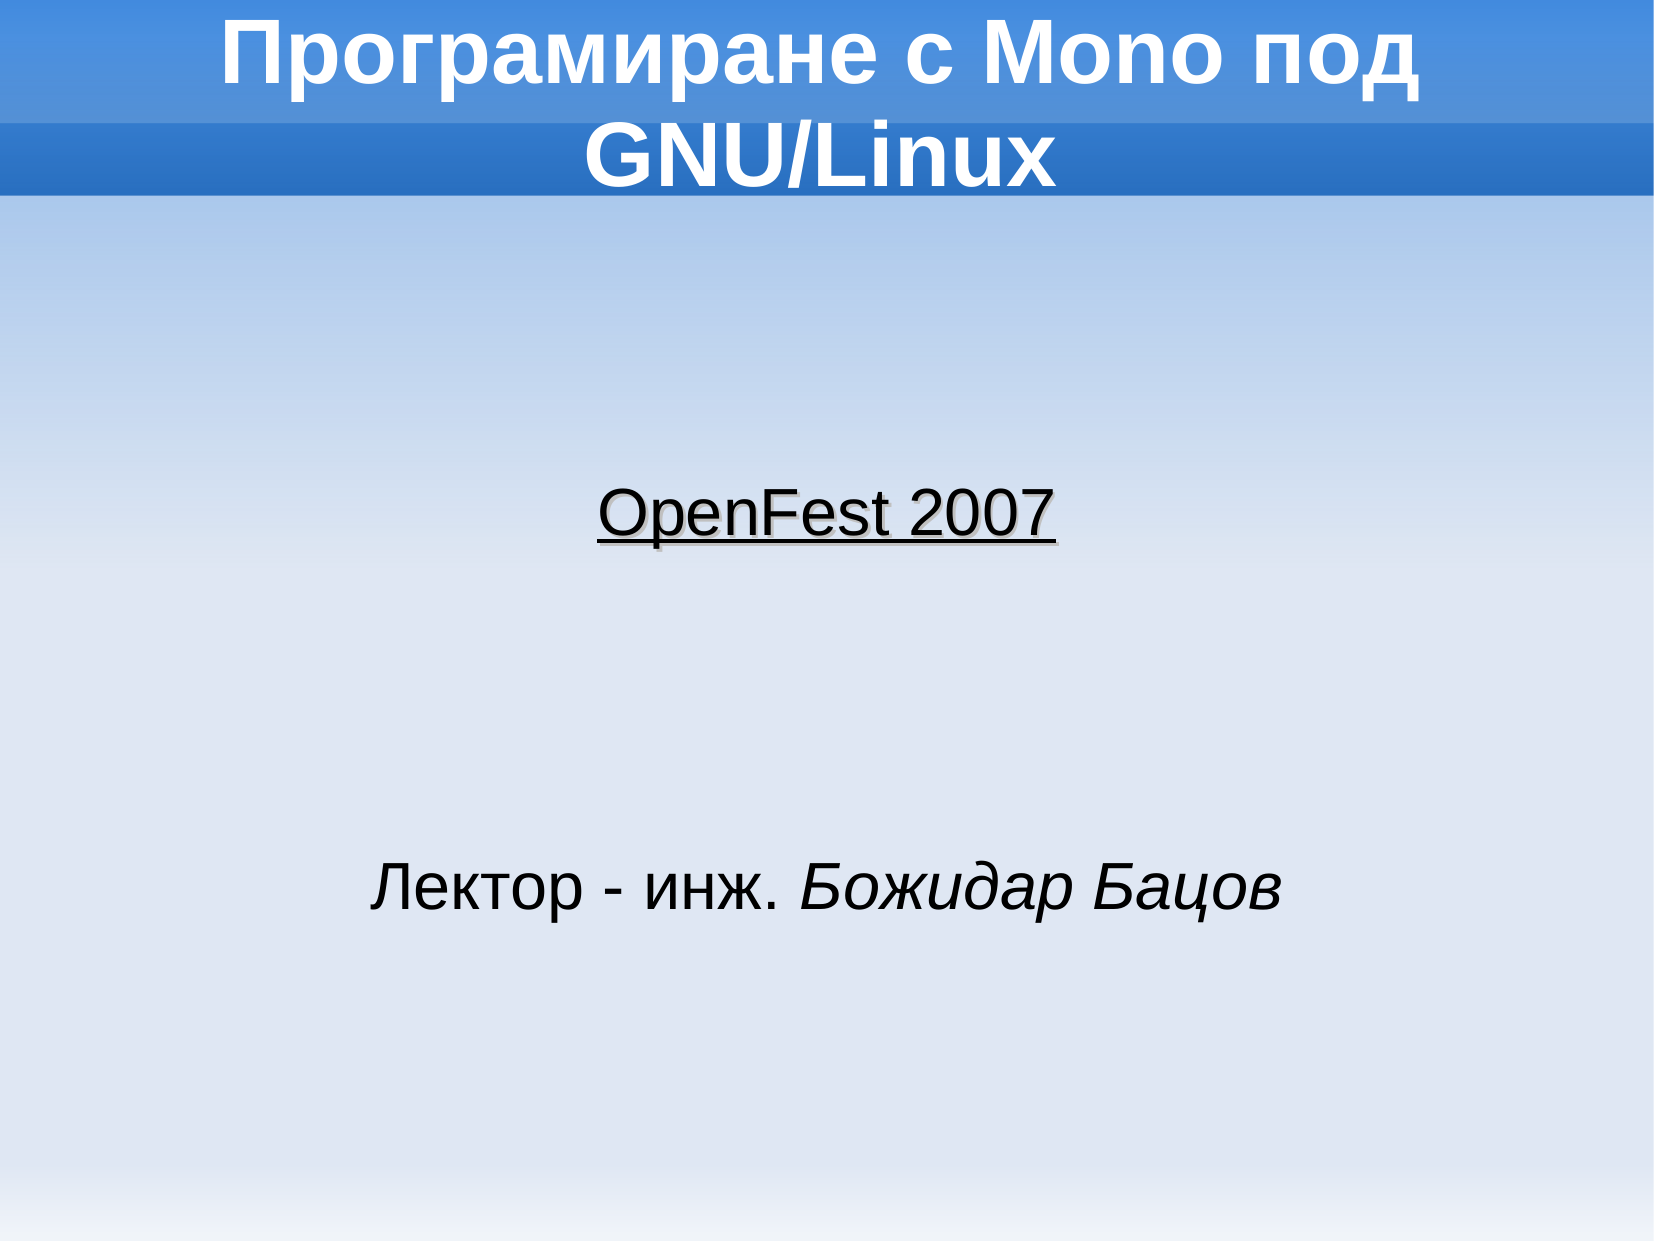

# Програмиране с Mono под GNU/Linux
OpenFest 2007
Лектор - инж. Божидар Бацов